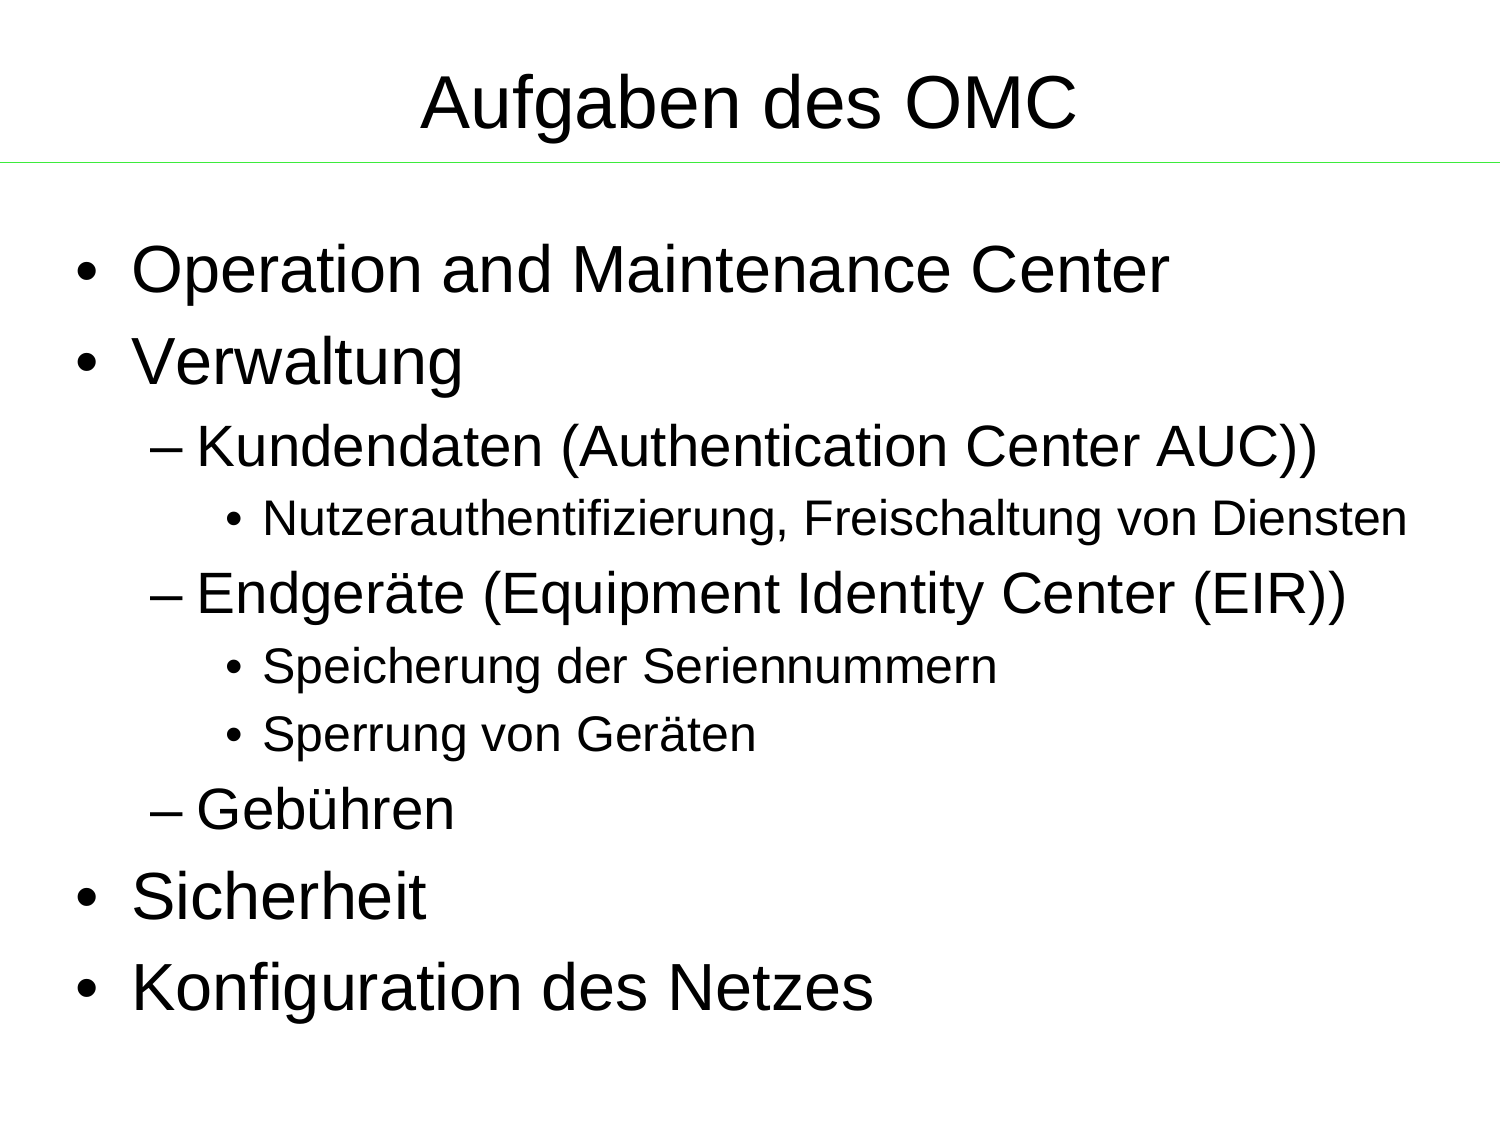

# Aufgaben des OMC
Operation and Maintenance Center
Verwaltung
Kundendaten (Authentication Center AUC))
Nutzerauthentifizierung, Freischaltung von Diensten
Endgeräte (Equipment Identity Center (EIR))
Speicherung der Seriennummern
Sperrung von Geräten
Gebühren
Sicherheit
Konfiguration des Netzes